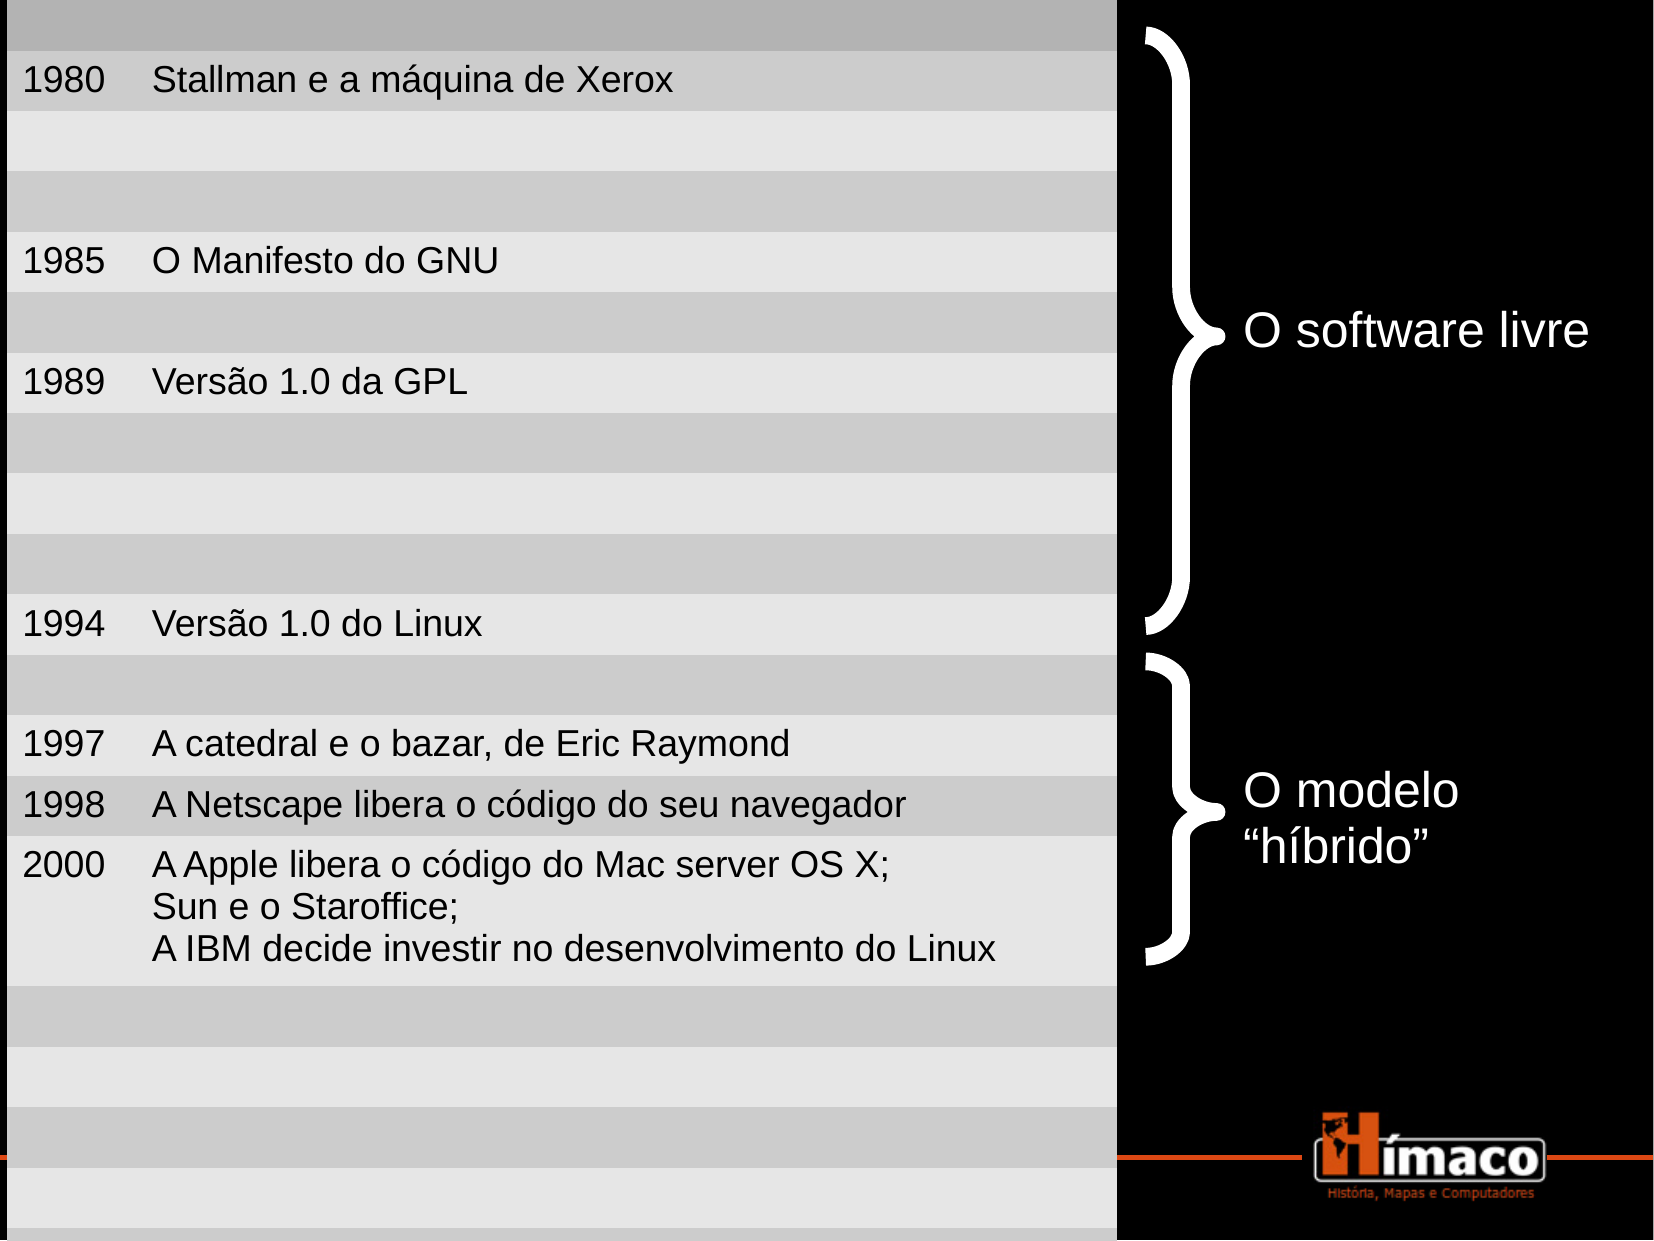

| | |
| --- | --- |
| 1980 | Stallman e a máquina de Xerox |
| | |
| | |
| 1985 | O Manifesto do GNU |
| | |
| 1989 | Versão 1.0 da GPL |
| | |
| | |
| | |
| 1994 | Versão 1.0 do Linux |
| | |
| 1997 | A catedral e o bazar, de Eric Raymond |
| 1998 | A Netscape libera o código do seu navegador |
| 2000 | A Apple libera o código do Mac server OS X; Sun e o Staroffice; A IBM decide investir no desenvolvimento do Linux |
| | |
| | |
| | |
| | |
| | |
| | |
| | |
| | |
| | |
| | |
| | |
| | |
| | |
| | |
| | |
| | |
| | |
| | |
| | |
| | |
O software livre
O modelo “híbrido”